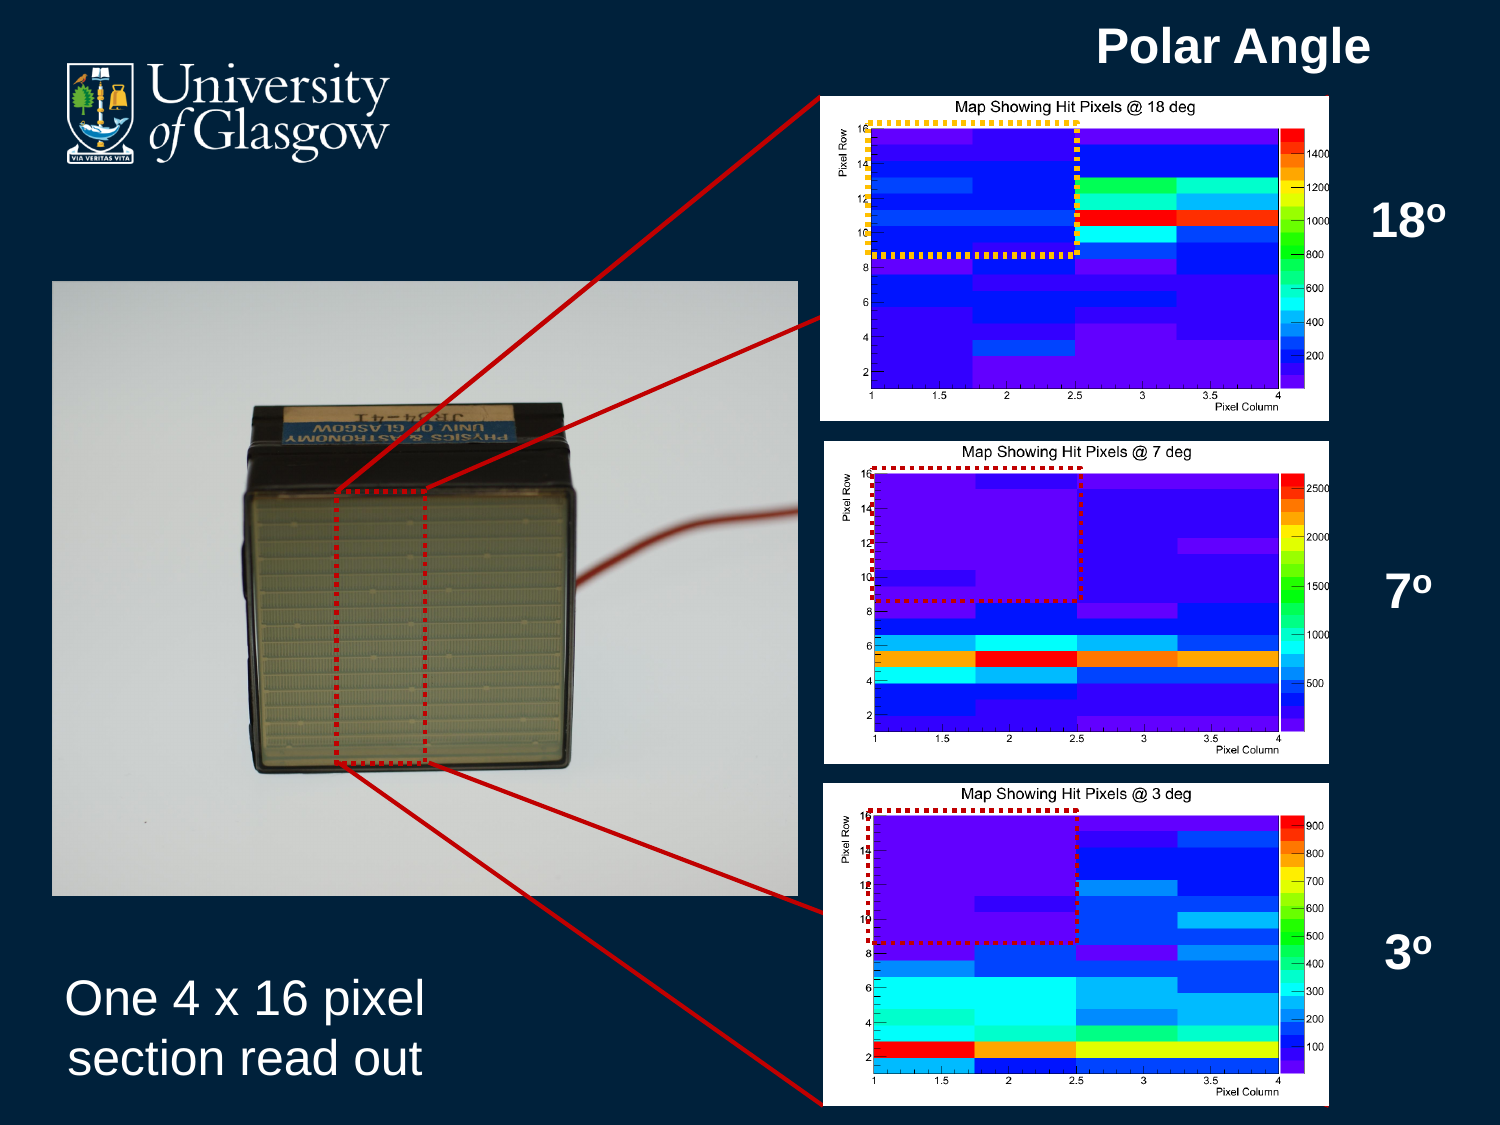

Polar Angle
# The pretty pictures pt I
18o
7o
3o
One 4 x 16 pixel section read out